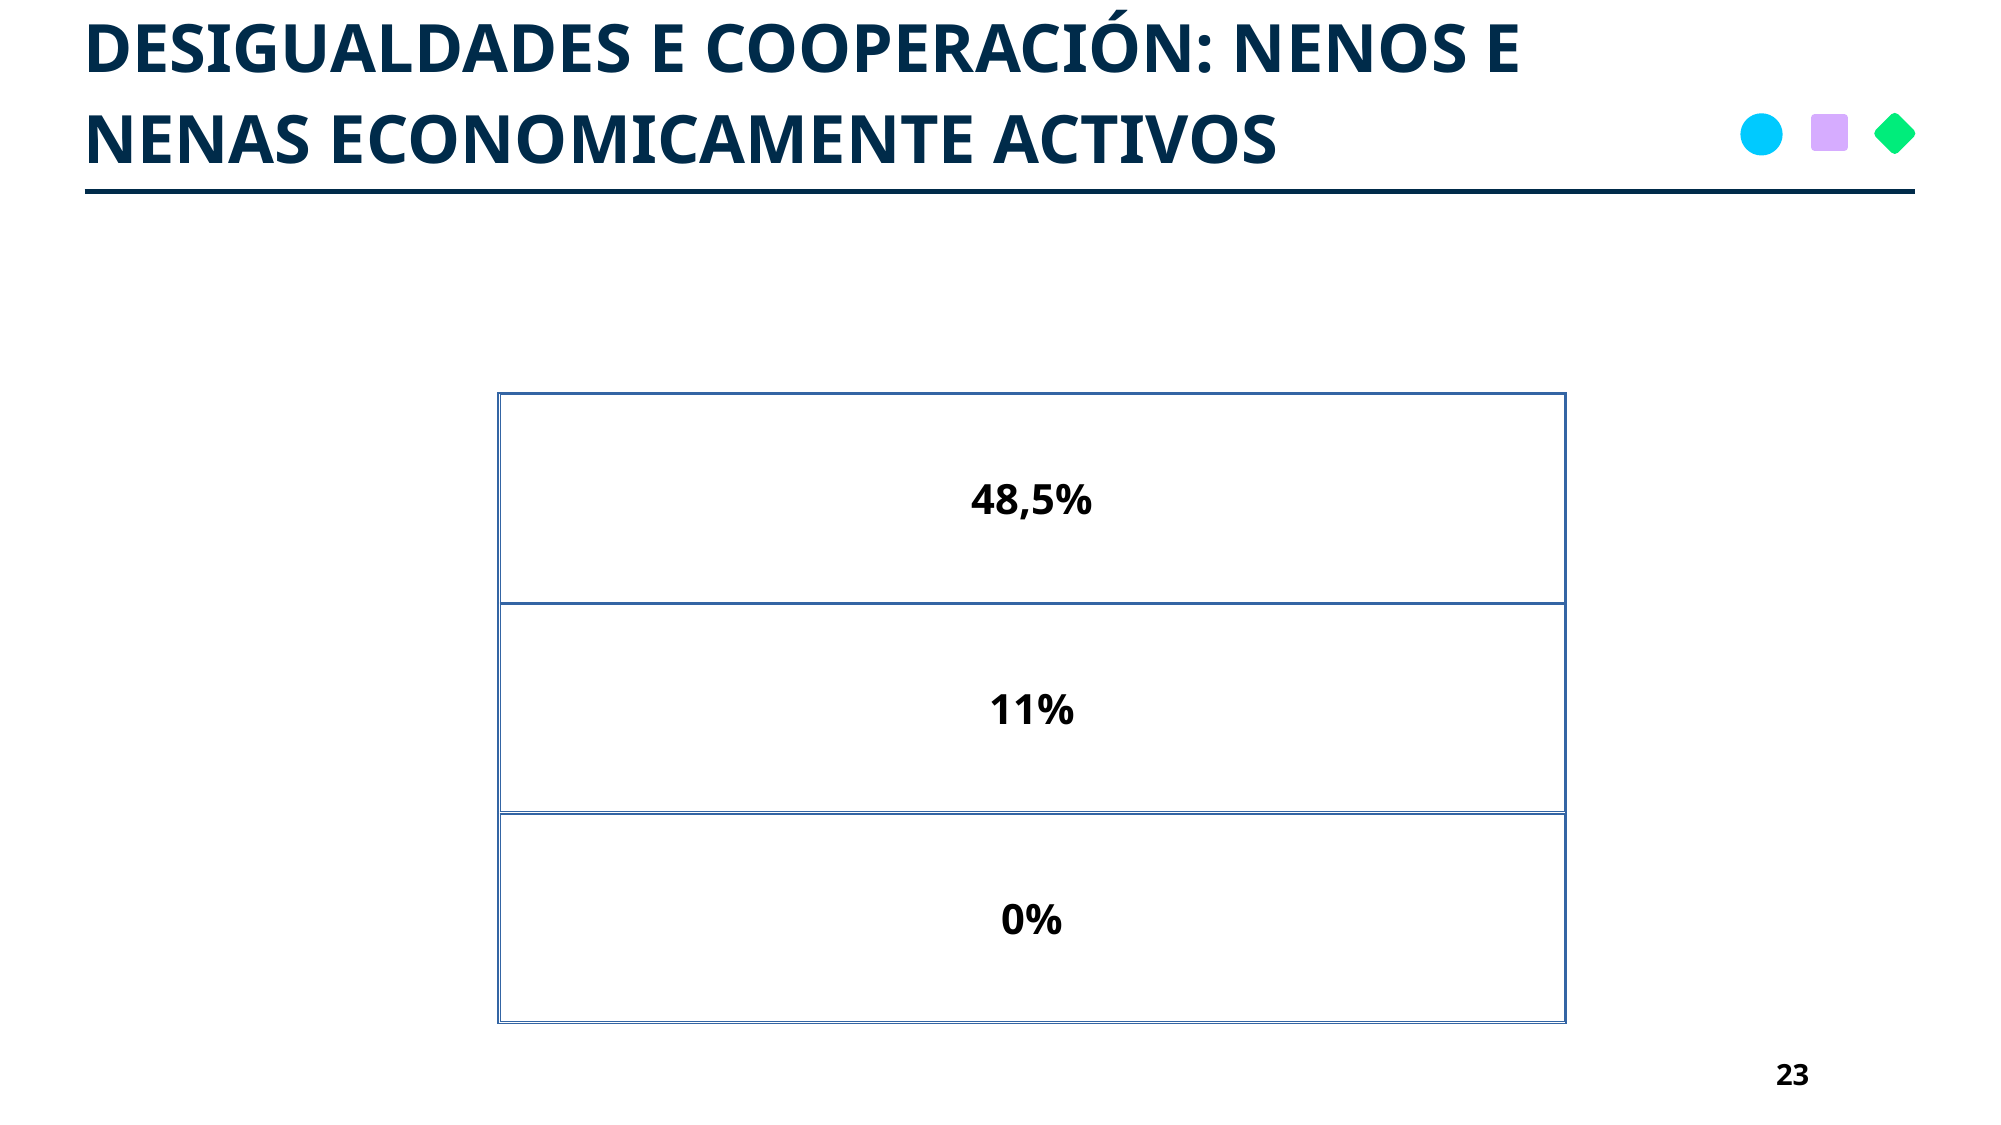

# DESIGUALDADES E COOPERACIÓN: NENOS E NENAS ECONOMICAMENTE ACTIVOS
| 48,5% |
| --- |
| 11% |
| 0% |